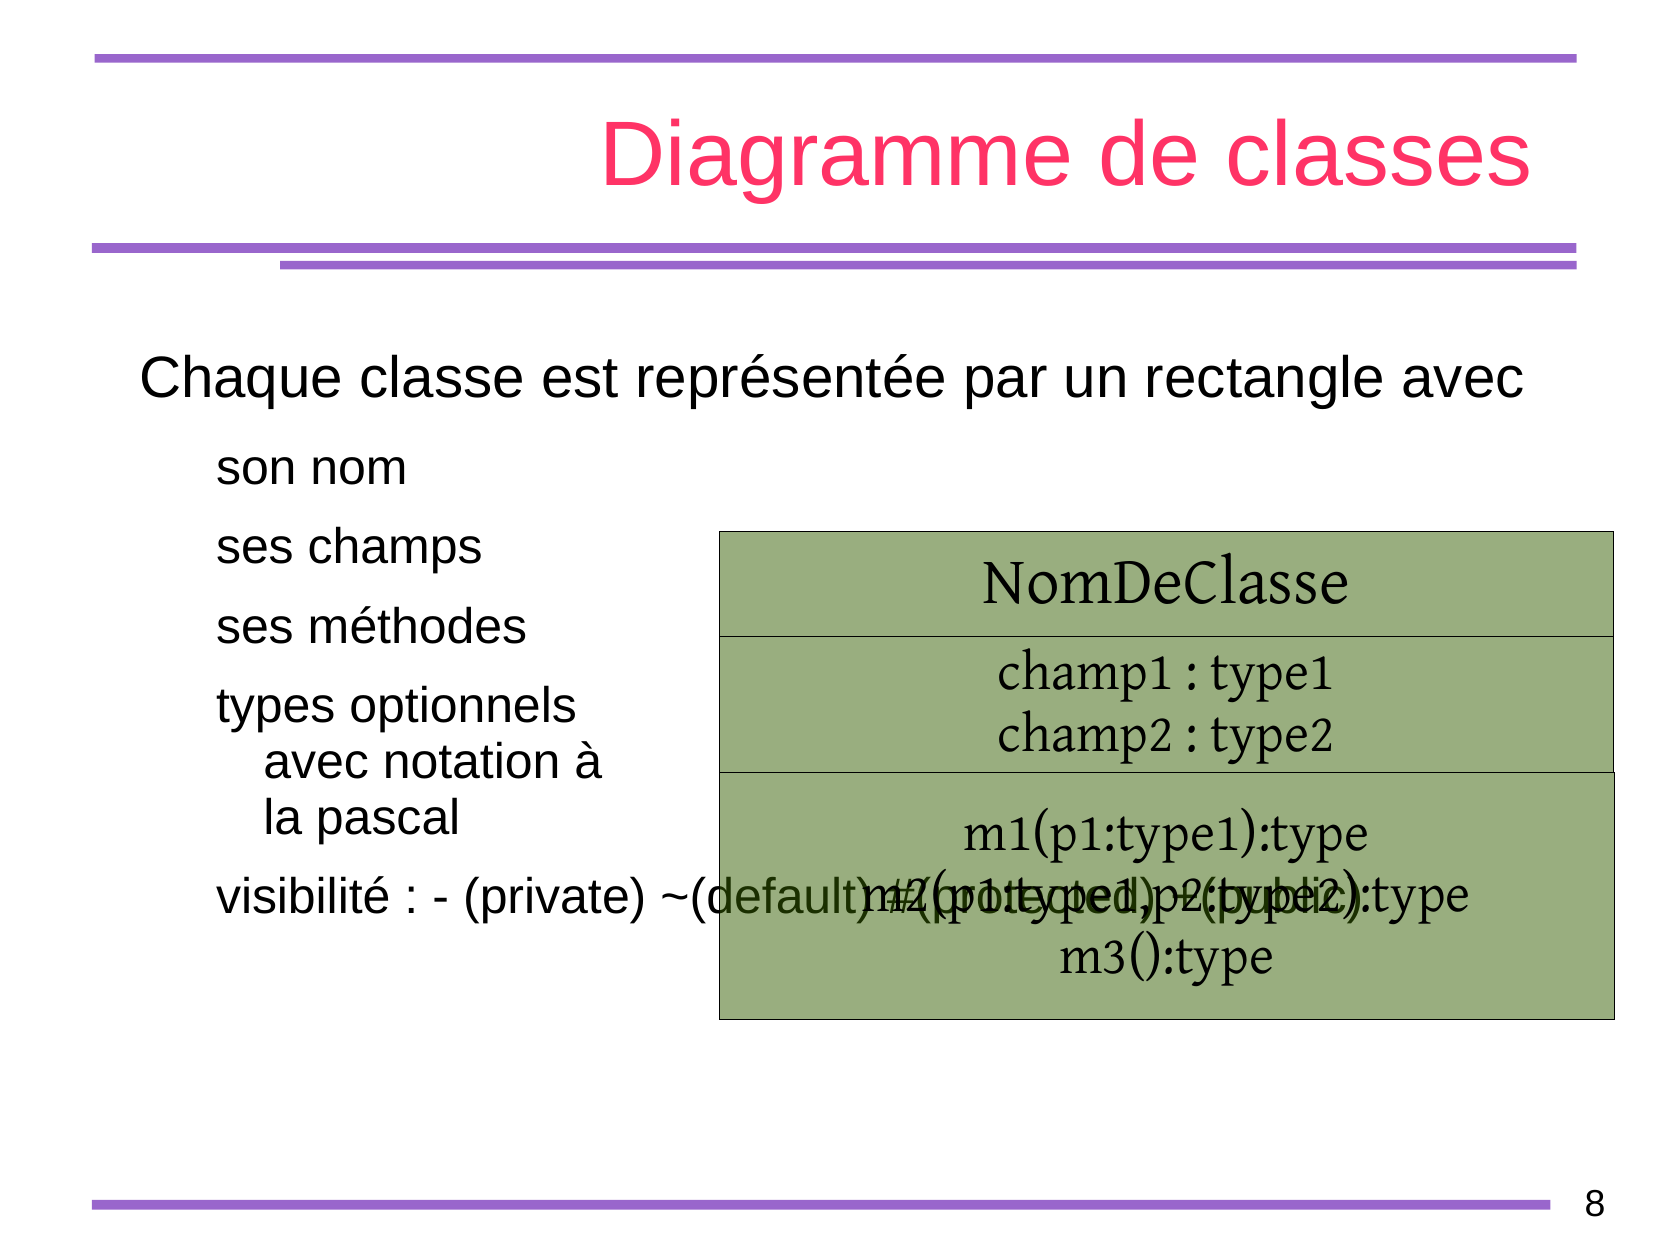

# Diagramme de classes
Chaque classe est représentée par un rectangle avec
son nom
ses champs
ses méthodes
types optionnels
avec notation à
la pascal
visibilité : - (private) ~(default) #(protected) +(public)
NomDeClasse
champ1 : type1
champ2 : type2
m1(p1:type1):type
m2(p1:type1,p2:type2):type
m3():type